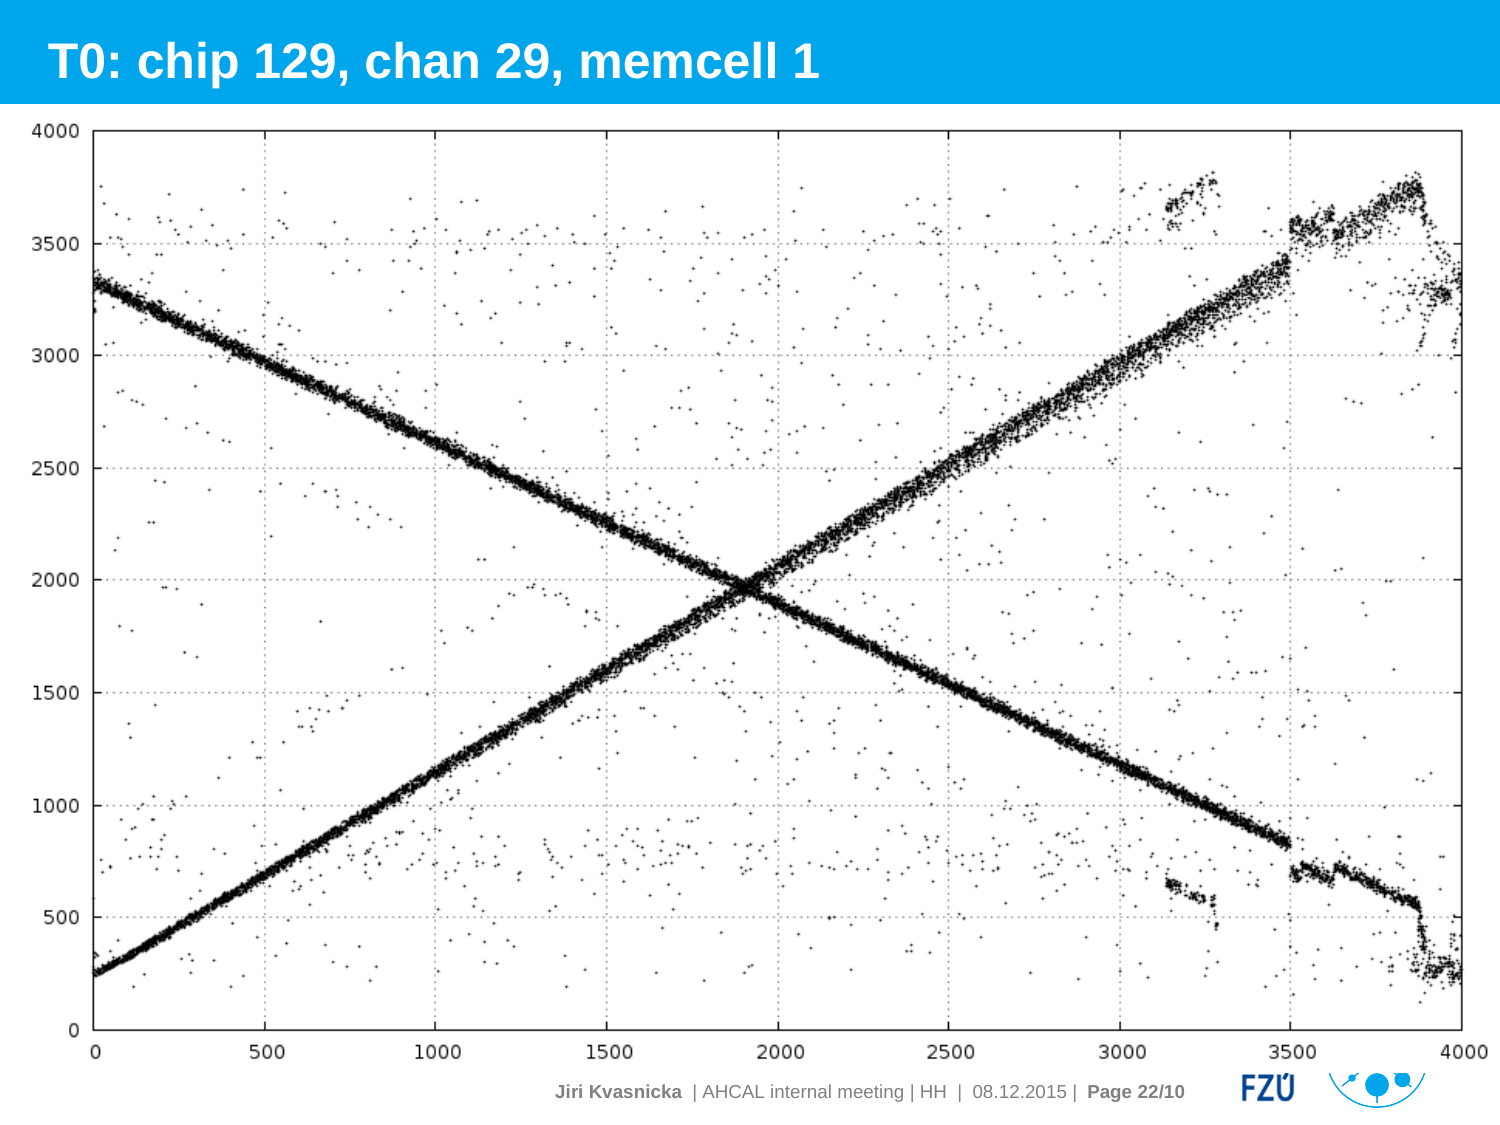

# T0: chip 129, chan 29, memcell 1